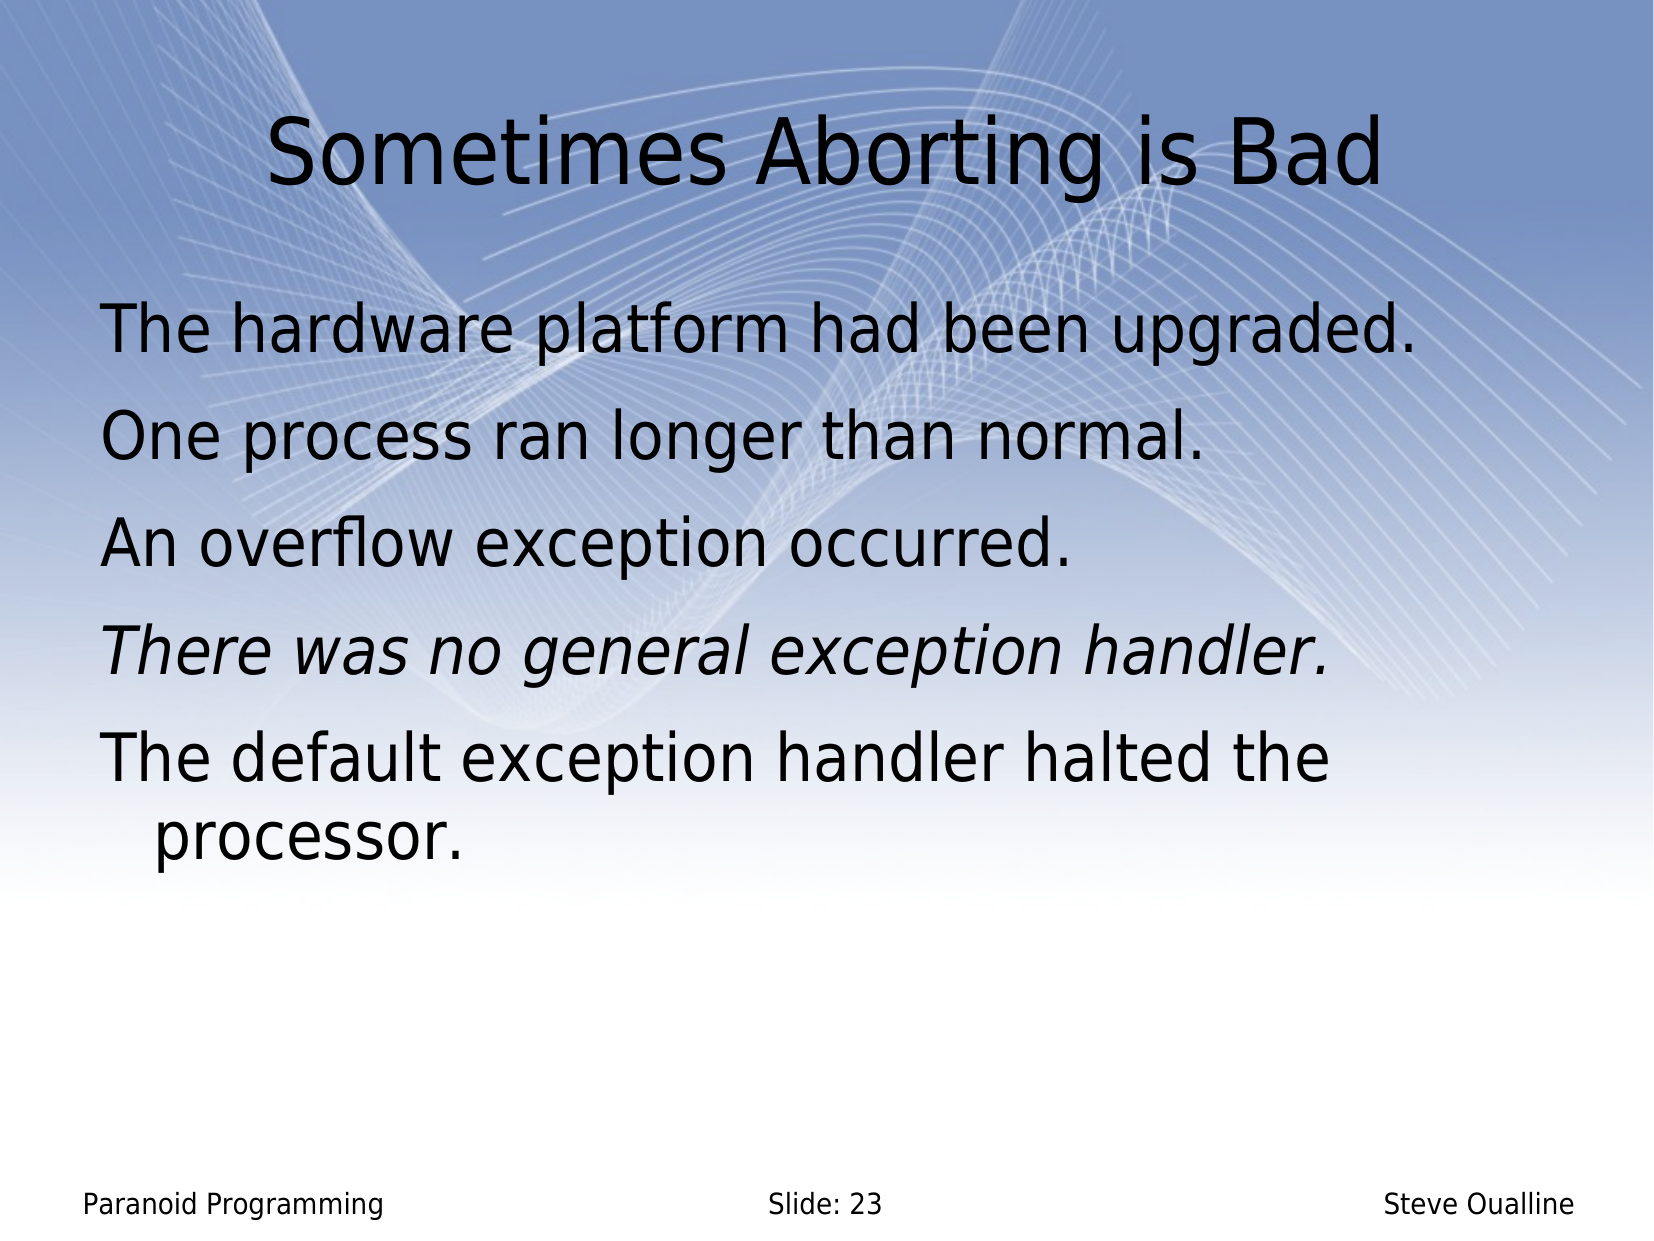

# Sometimes Aborting is Bad
The hardware platform had been upgraded.
One process ran longer than normal.
An overflow exception occurred.
There was no general exception handler.
The default exception handler halted the processor.
Paranoid Programming
Steve Oualline
23